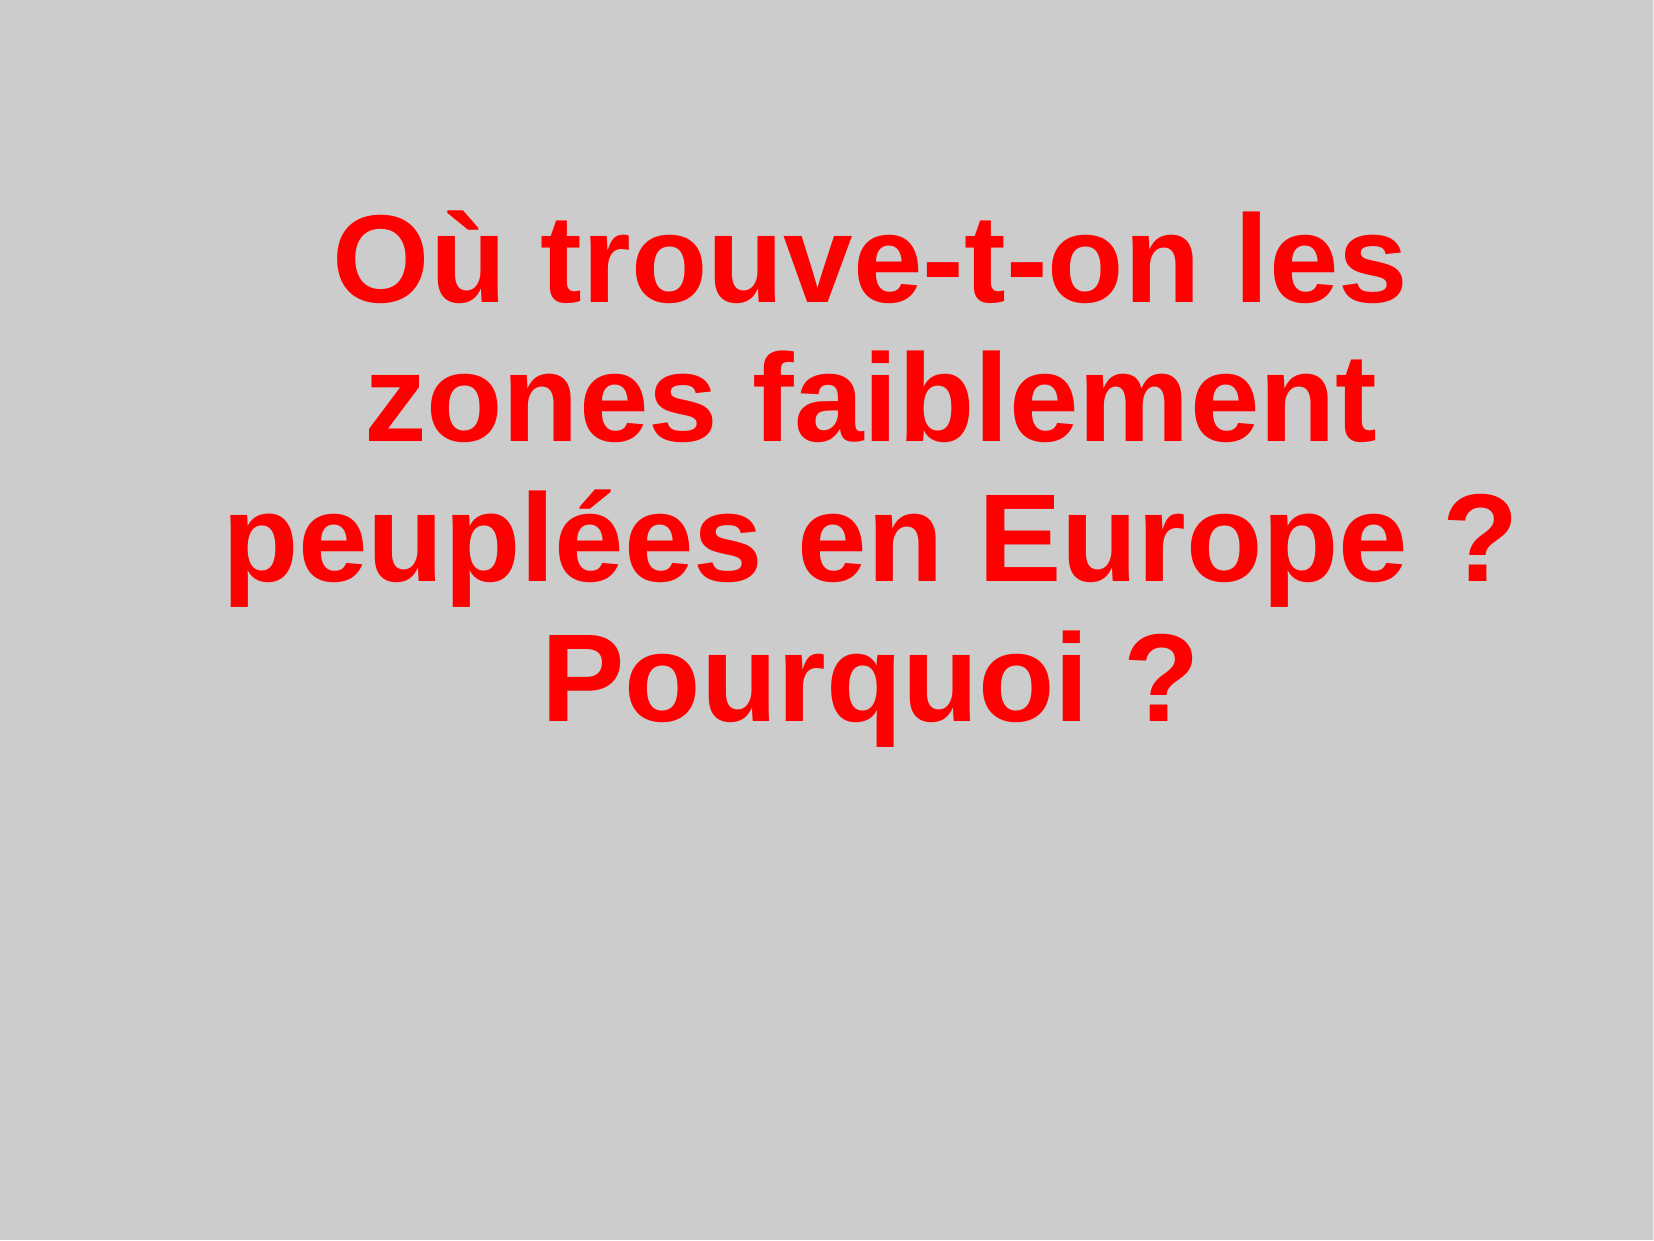

Où trouve-t-on les zones faiblement peuplées en Europe ? Pourquoi ?